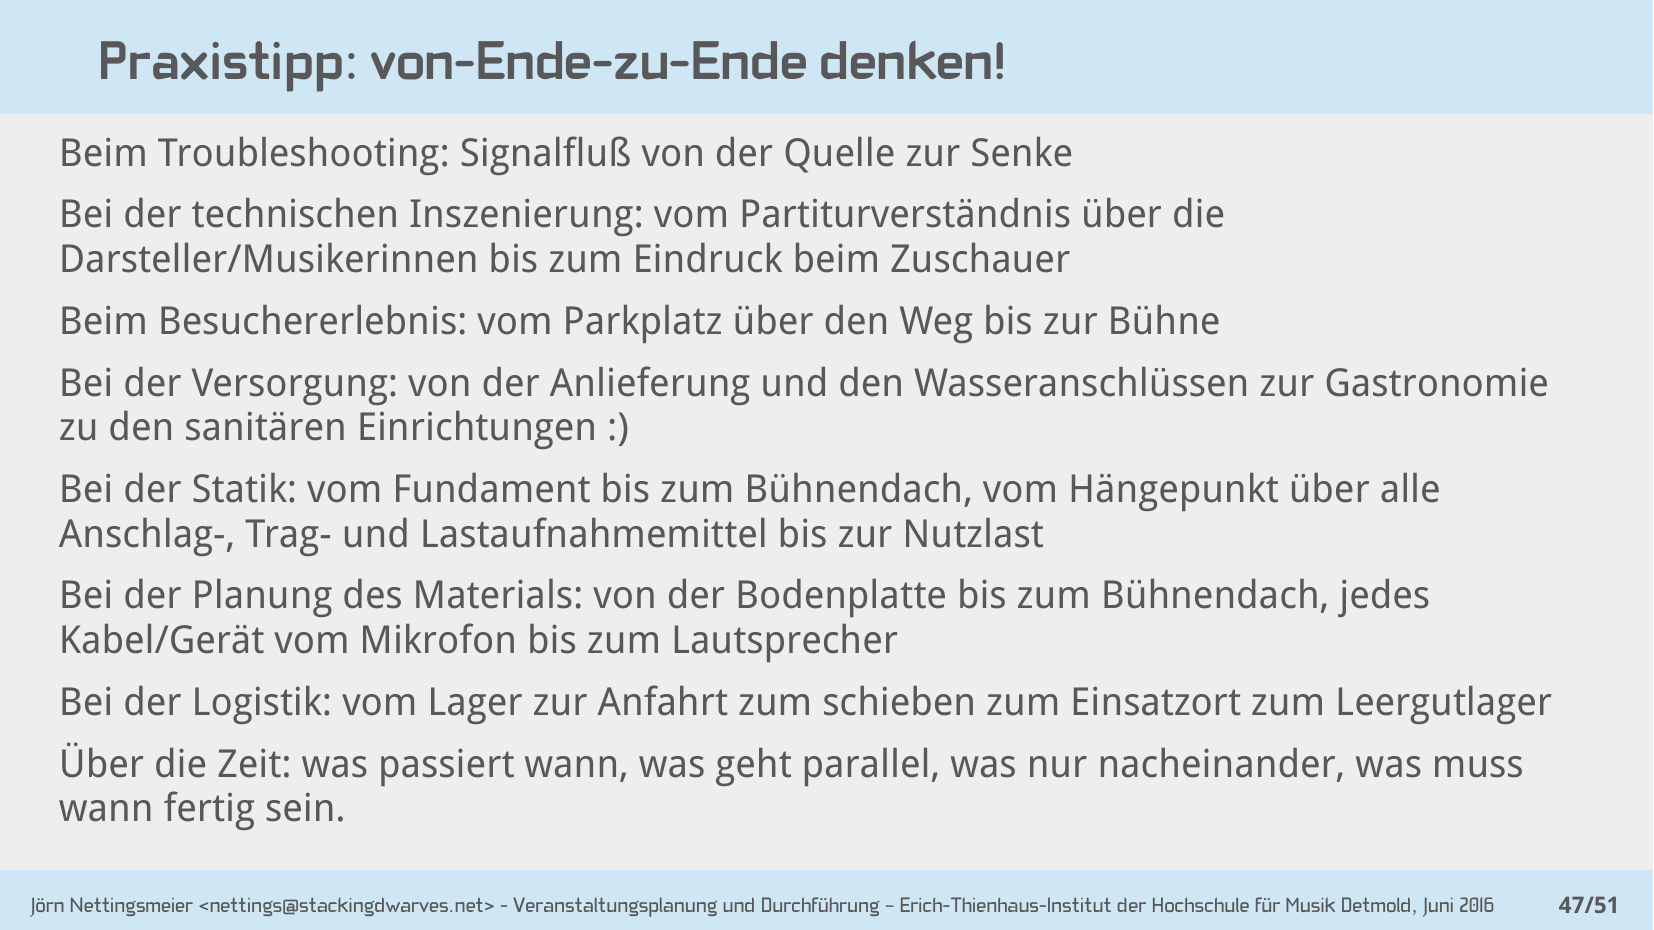

# Praxistipp: von-Ende-zu-Ende denken!
Beim Troubleshooting: Signalfluß von der Quelle zur Senke
Bei der technischen Inszenierung: vom Partiturverständnis über die Darsteller/Musikerinnen bis zum Eindruck beim Zuschauer
Beim Besuchererlebnis: vom Parkplatz über den Weg bis zur Bühne
Bei der Versorgung: von der Anlieferung und den Wasseranschlüssen zur Gastronomie zu den sanitären Einrichtungen :)
Bei der Statik: vom Fundament bis zum Bühnendach, vom Hängepunkt über alle Anschlag-, Trag- und Lastaufnahmemittel bis zur Nutzlast
Bei der Planung des Materials: von der Bodenplatte bis zum Bühnendach, jedes Kabel/Gerät vom Mikrofon bis zum Lautsprecher
Bei der Logistik: vom Lager zur Anfahrt zum schieben zum Einsatzort zum Leergutlager
Über die Zeit: was passiert wann, was geht parallel, was nur nacheinander, was muss wann fertig sein.